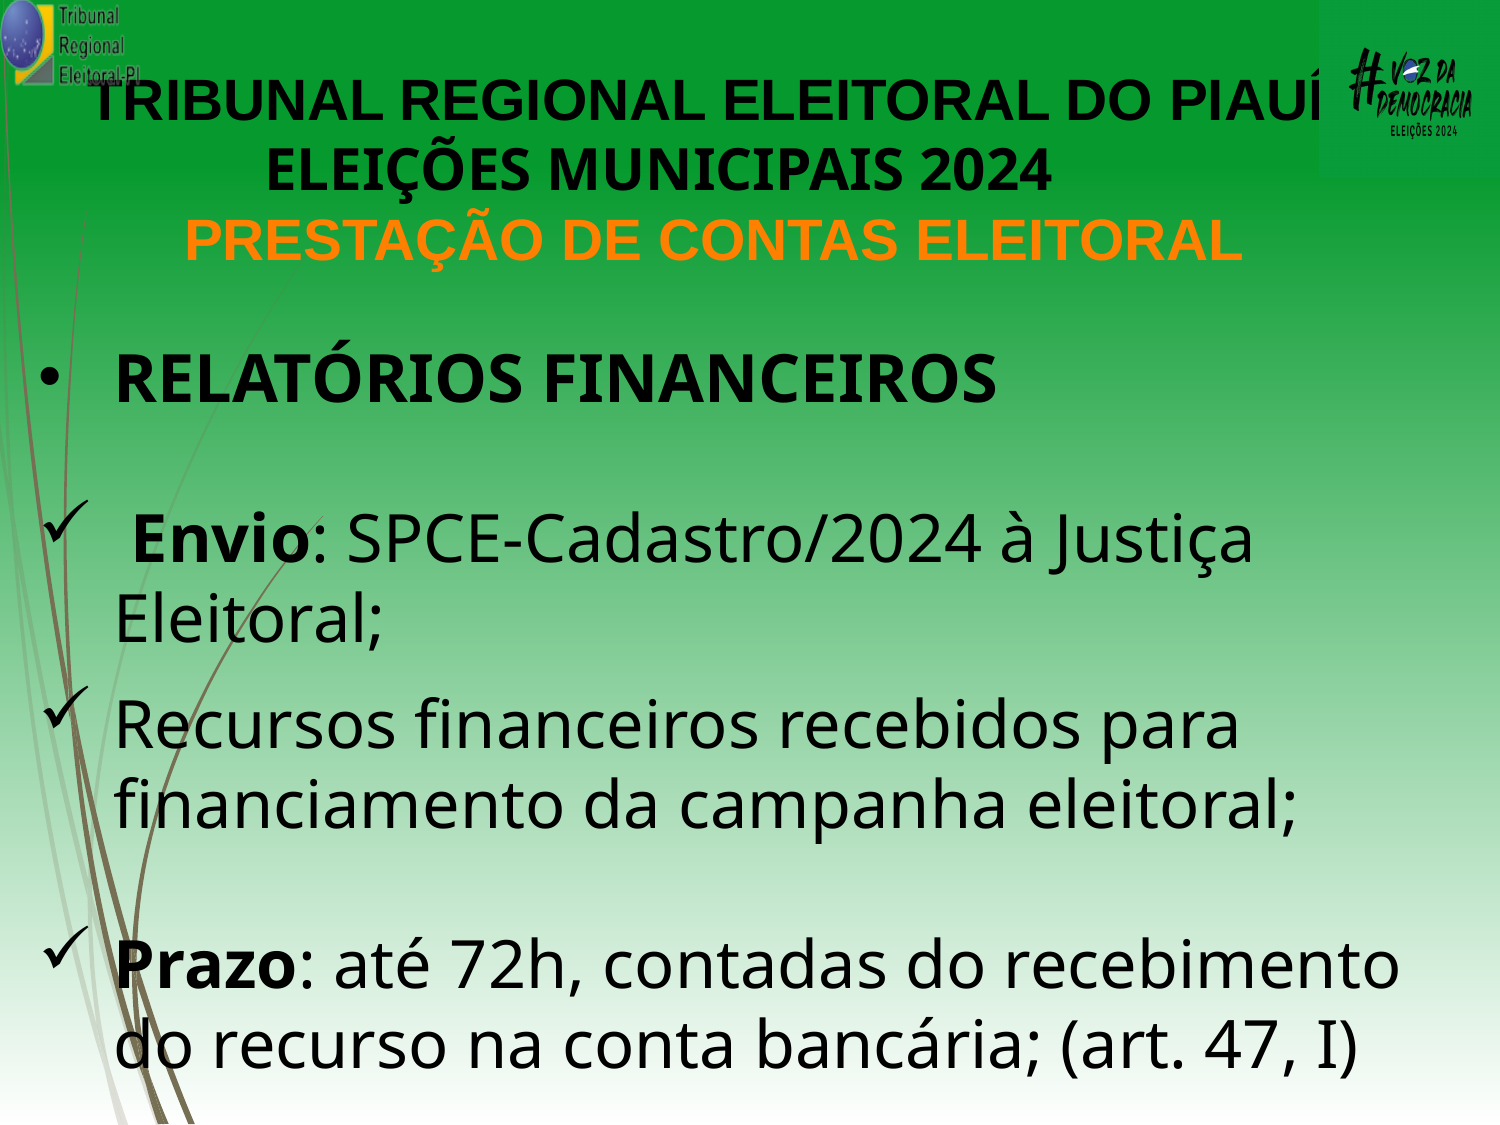

TRIBUNAL REGIONAL ELEITORAL DO PIAUÍ
 ELEIÇÕES MUNICIPAIS 2024
 PRESTAÇÃO DE CONTAS ELEITORAL
RELATÓRIOS FINANCEIROS
 Envio: SPCE-Cadastro/2024 à Justiça Eleitoral;
Recursos financeiros recebidos para financiamento da campanha eleitoral;
Prazo: até 72h, contadas do recebimento do recurso na conta bancária; (art. 47, I)